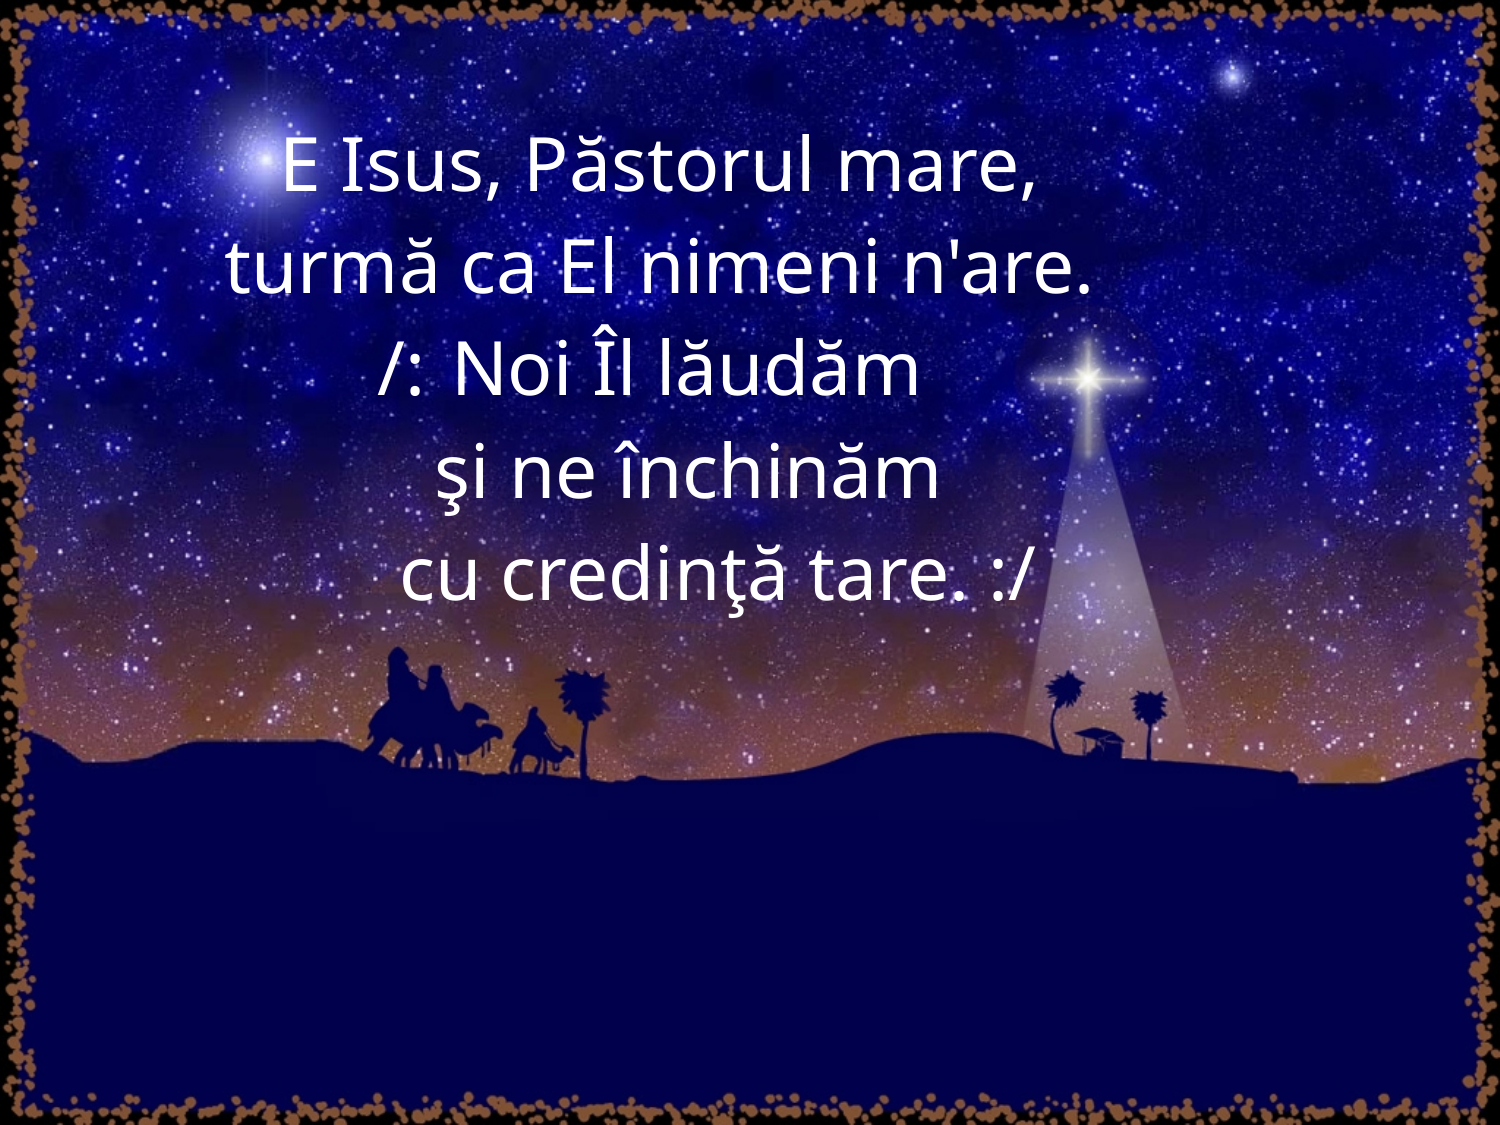

# E Isus, Păstorul mare,
turmă ca El nimeni n'are.
/:	Noi Îl lăudăm
 şi ne închinăm
 cu credinţă tare. :/